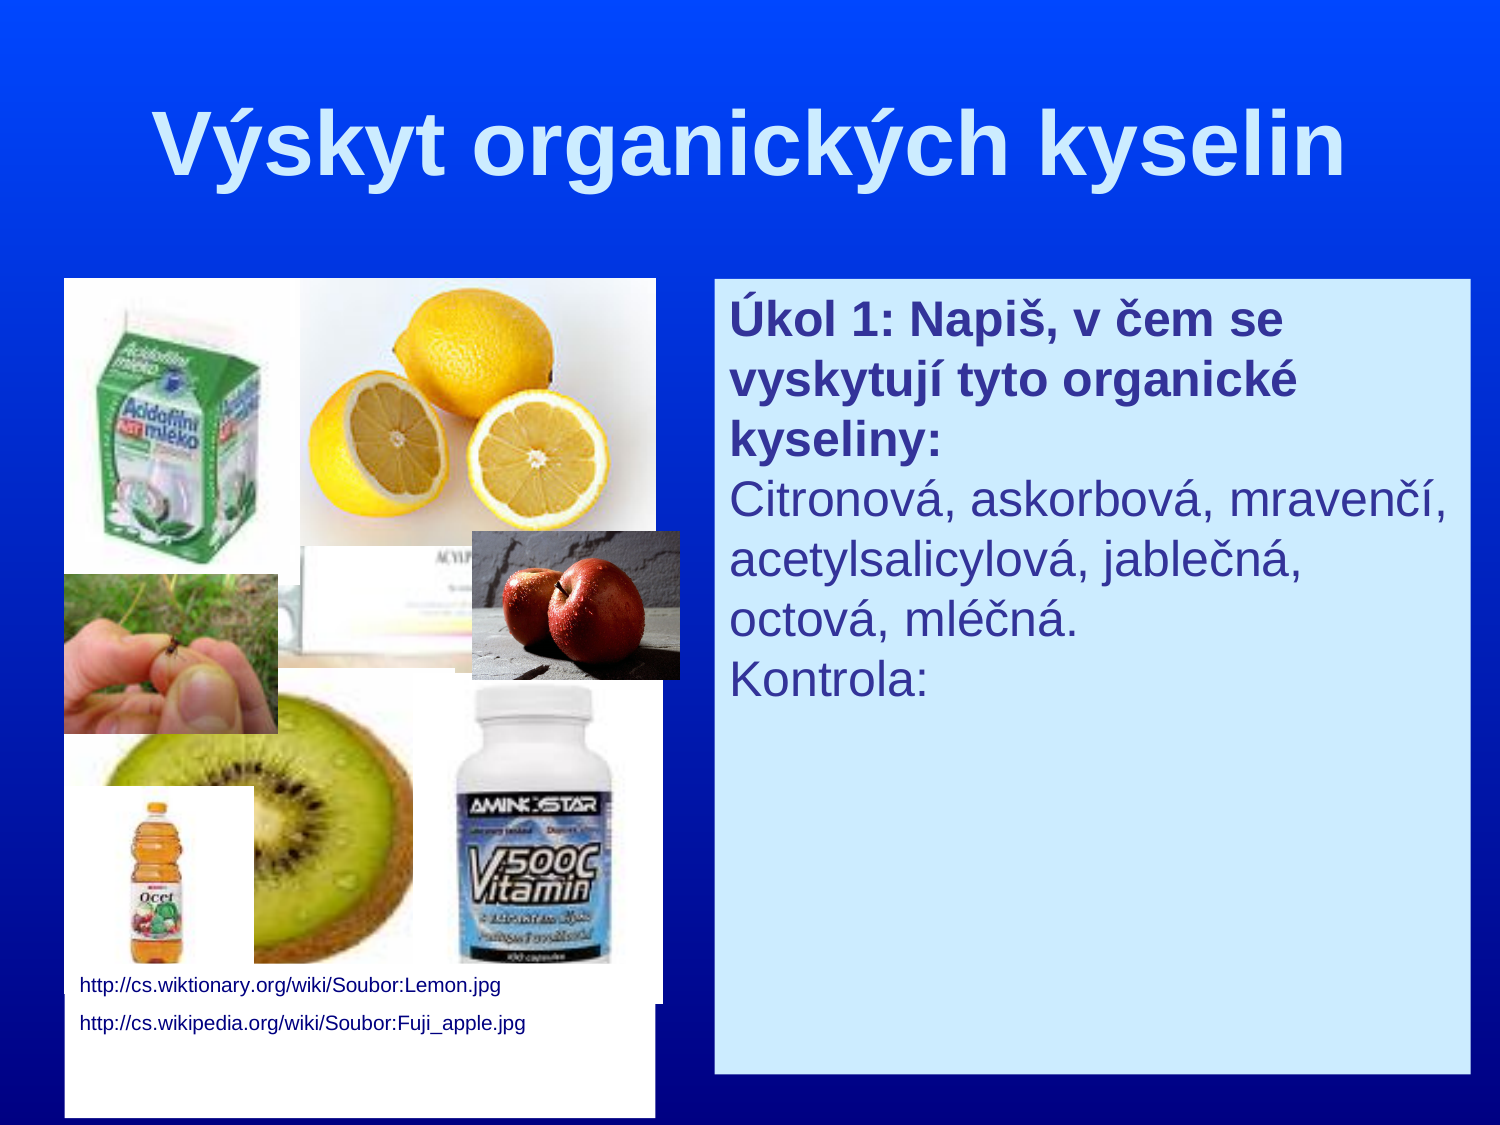

# Výskyt organických kyselin
Úkol 1: Napiš, v čem se vyskytují tyto organické kyseliny:
Citronová, askorbová, mravenčí, acetylsalicylová, jablečná, octová, mléčná.
Kontrola:
Citrónová: 	citrón
Askorbová: 	vitamín C, kiwi, citrón
Mravenčí: 	těla mravenců
Acetylsalicylová: aspirin
Jablečná: 	jablka
Octová: 	ocet
Mléčná:		kysané mléčné výrobky
http://cs.wiktionary.org/wiki/Soubor:Lemon.jpg
http://cs.wikipedia.org/wiki/Soubor:Fuji_apple.jpg